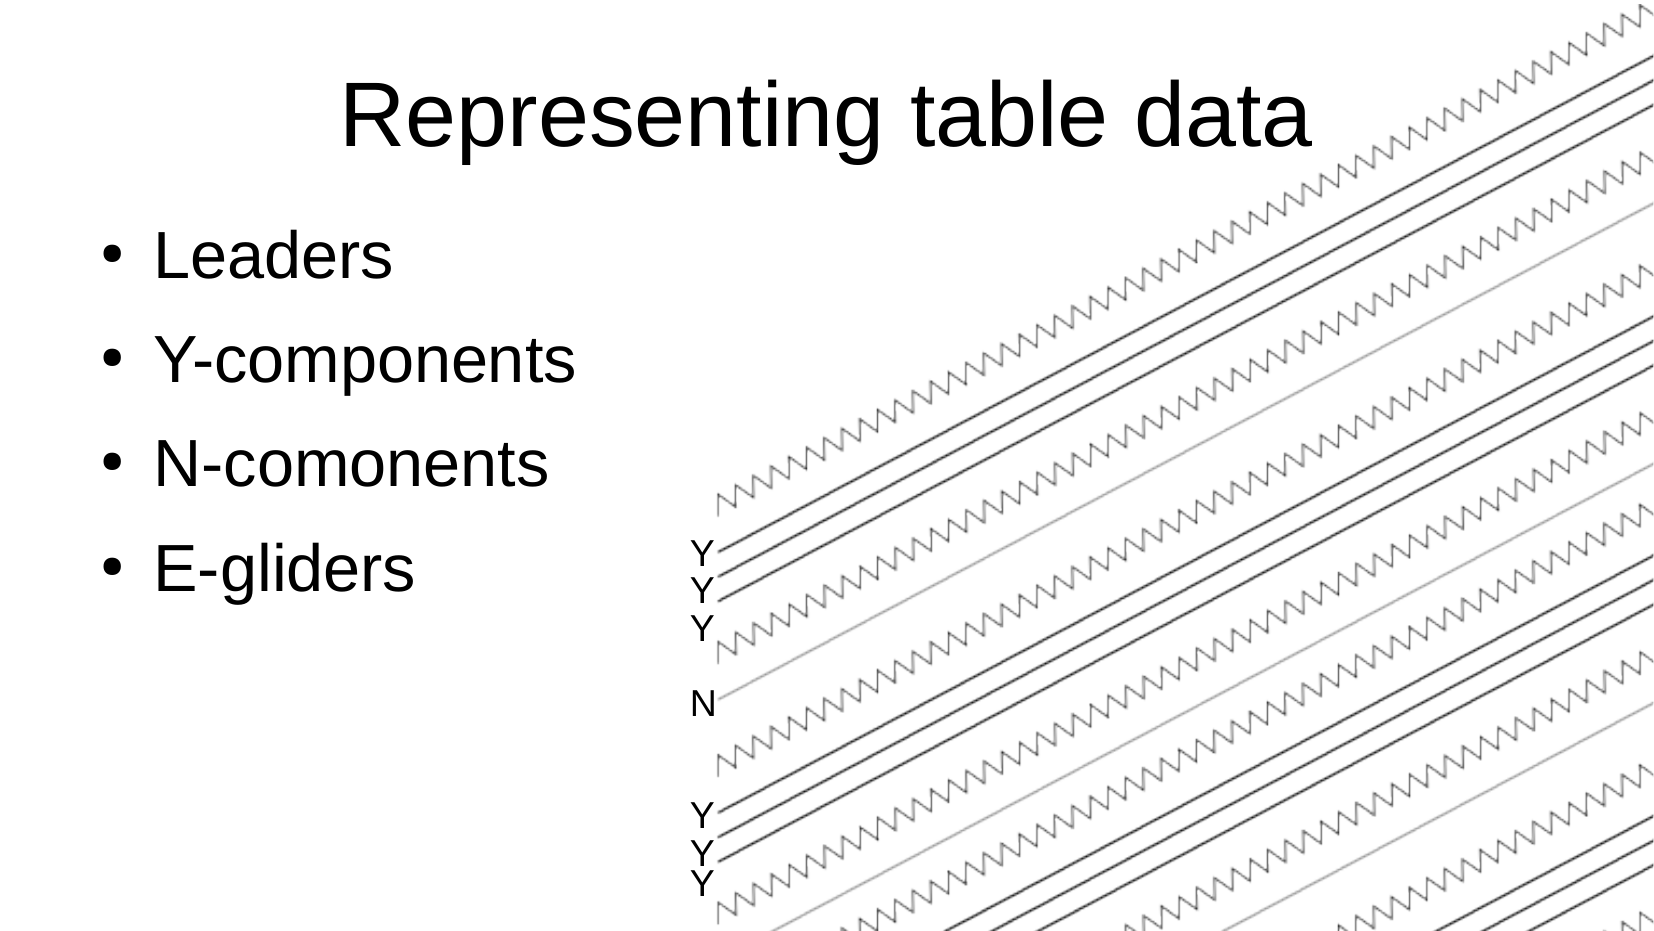

# Representing table data
Leaders
Y-components
N-comonents
E-gliders
Y
Y
Y
N
Y
Y
Y